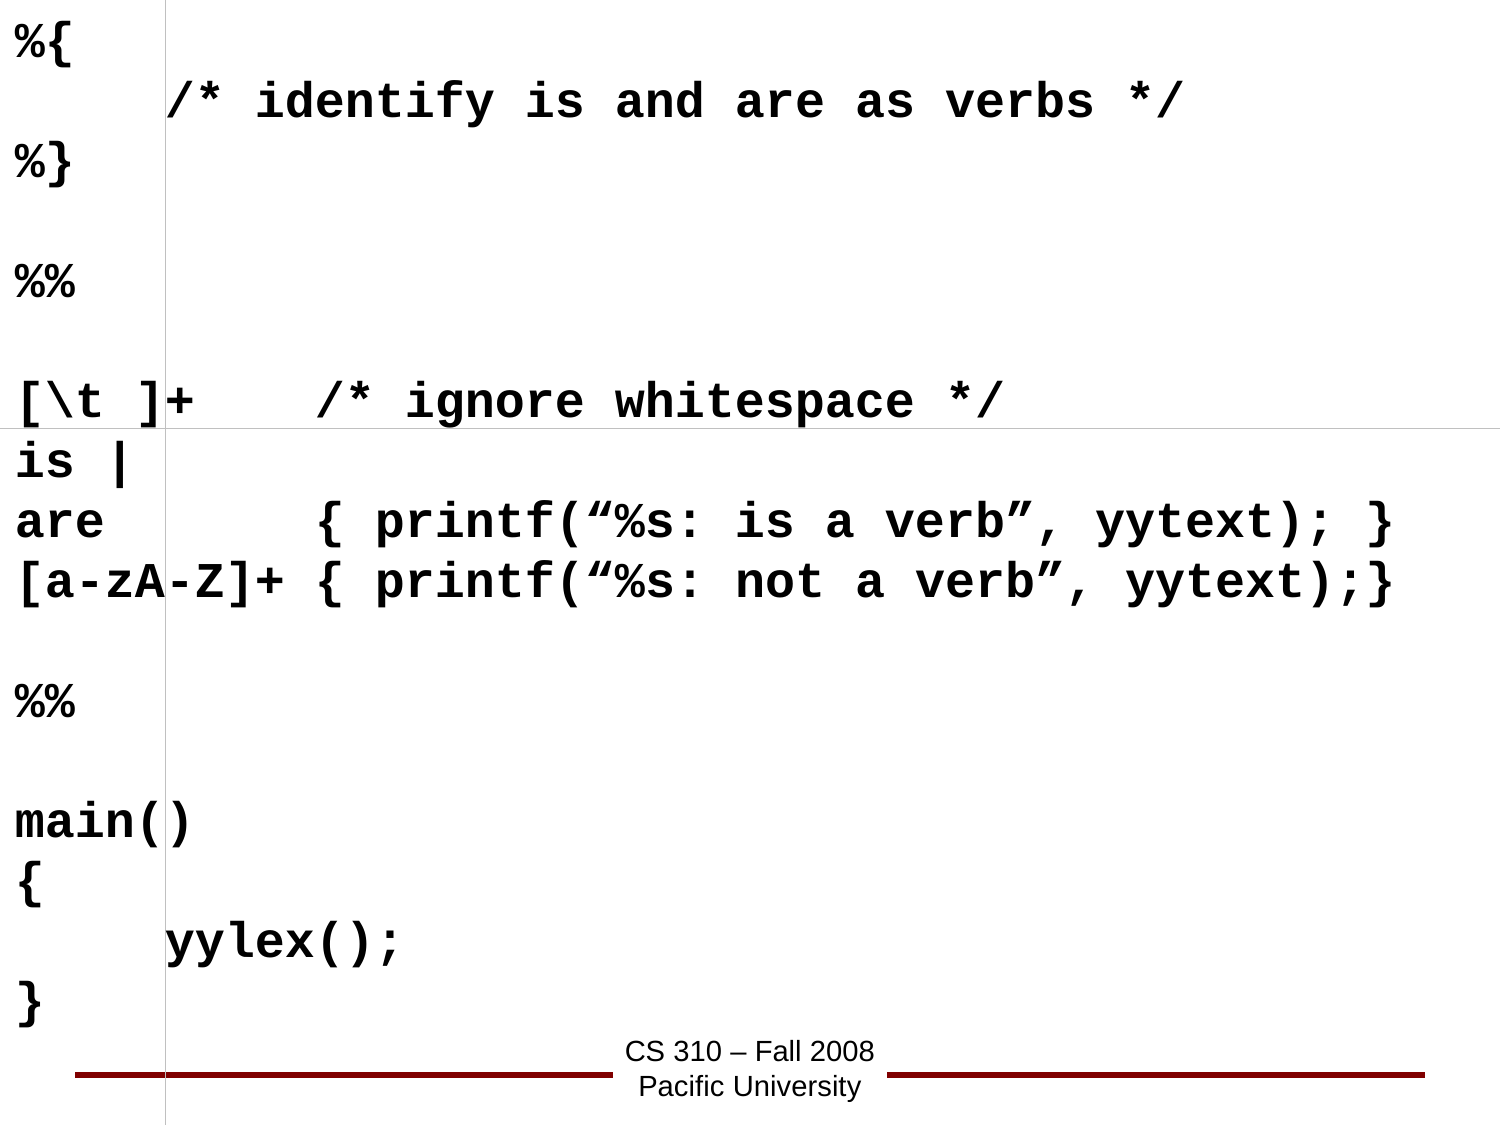

%{
	/* identify is and are as verbs */
%}
%%
[\t ]+	/* ignore whitespace */
is |
are	 	{ printf(“%s: is a verb”, yytext); }
[a-zA-Z]+ { printf(“%s: not a verb”, yytext);}
%%
main()
{
	yylex();
}